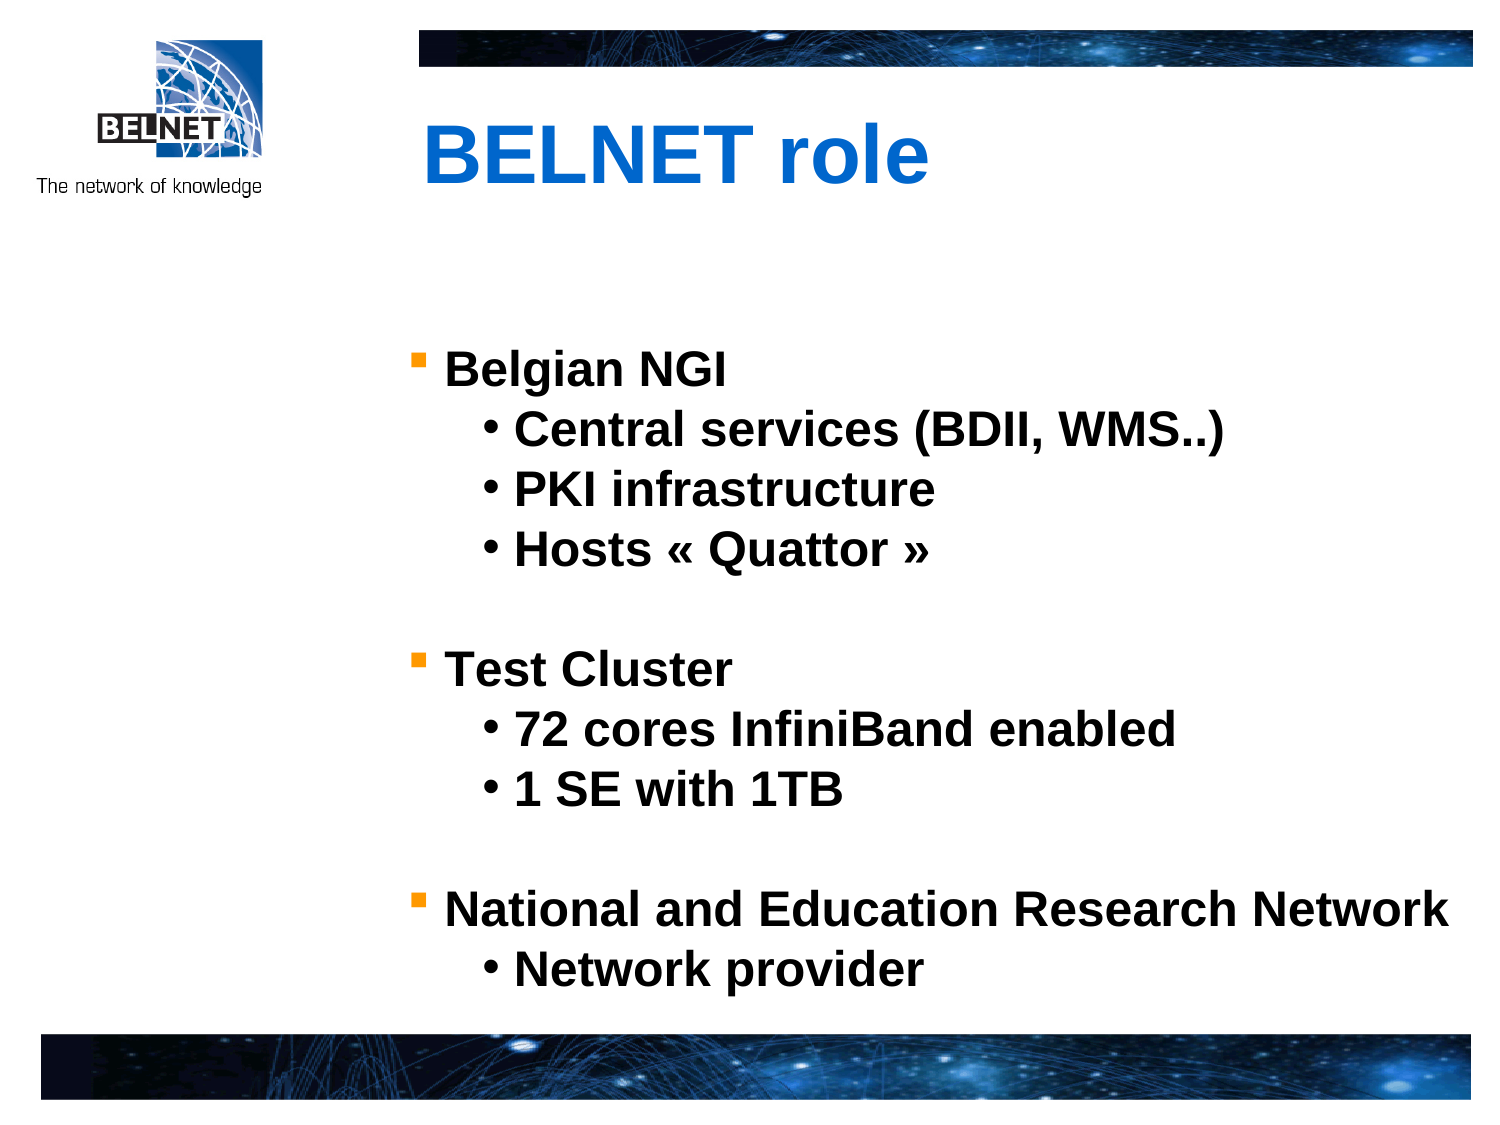

BELNET role
 Belgian NGI
 Central services (BDII, WMS..)
 PKI infrastructure
 Hosts « Quattor »
 Test Cluster
 72 cores InfiniBand enabled
 1 SE with 1TB
 National and Education Research Network
 Network provider